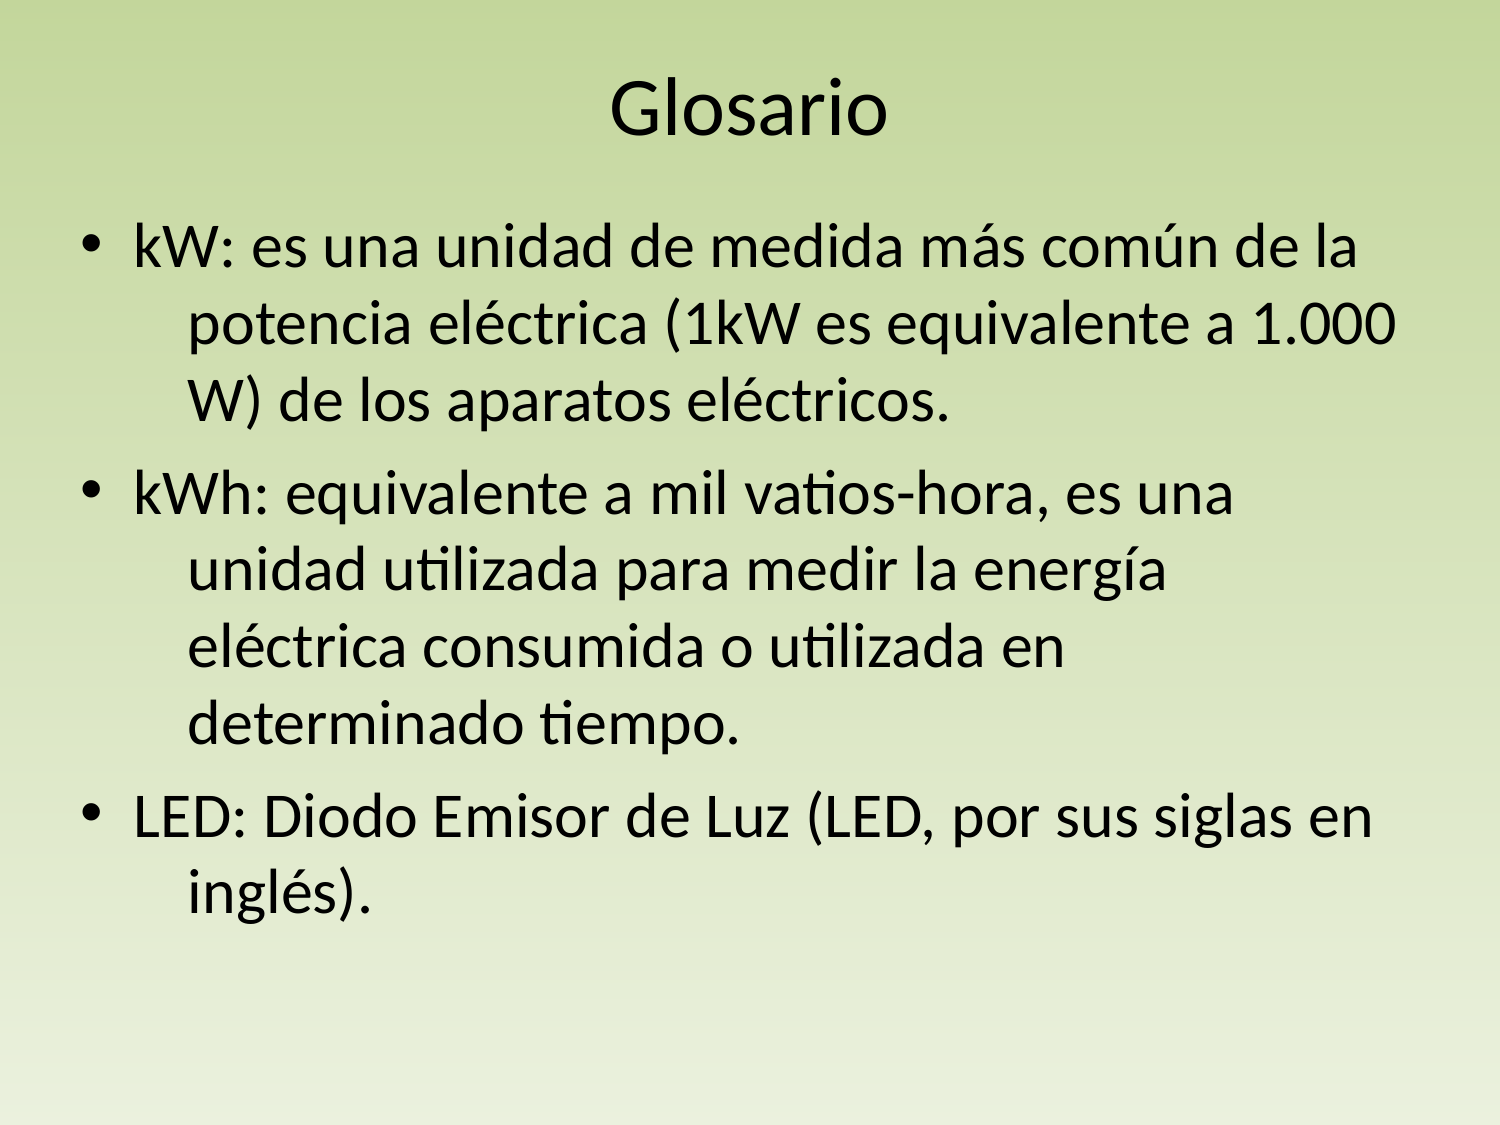

# Glosario
kW: es una unidad de medida más común de la potencia eléctrica (1kW es equivalente a 1.000 W) de los aparatos eléctricos.
kWh: equivalente a mil vatios-hora, es una unidad utilizada para medir la energía eléctrica consumida o utilizada en determinado tiempo.
LED: Diodo Emisor de Luz (LED, por sus siglas en inglés).